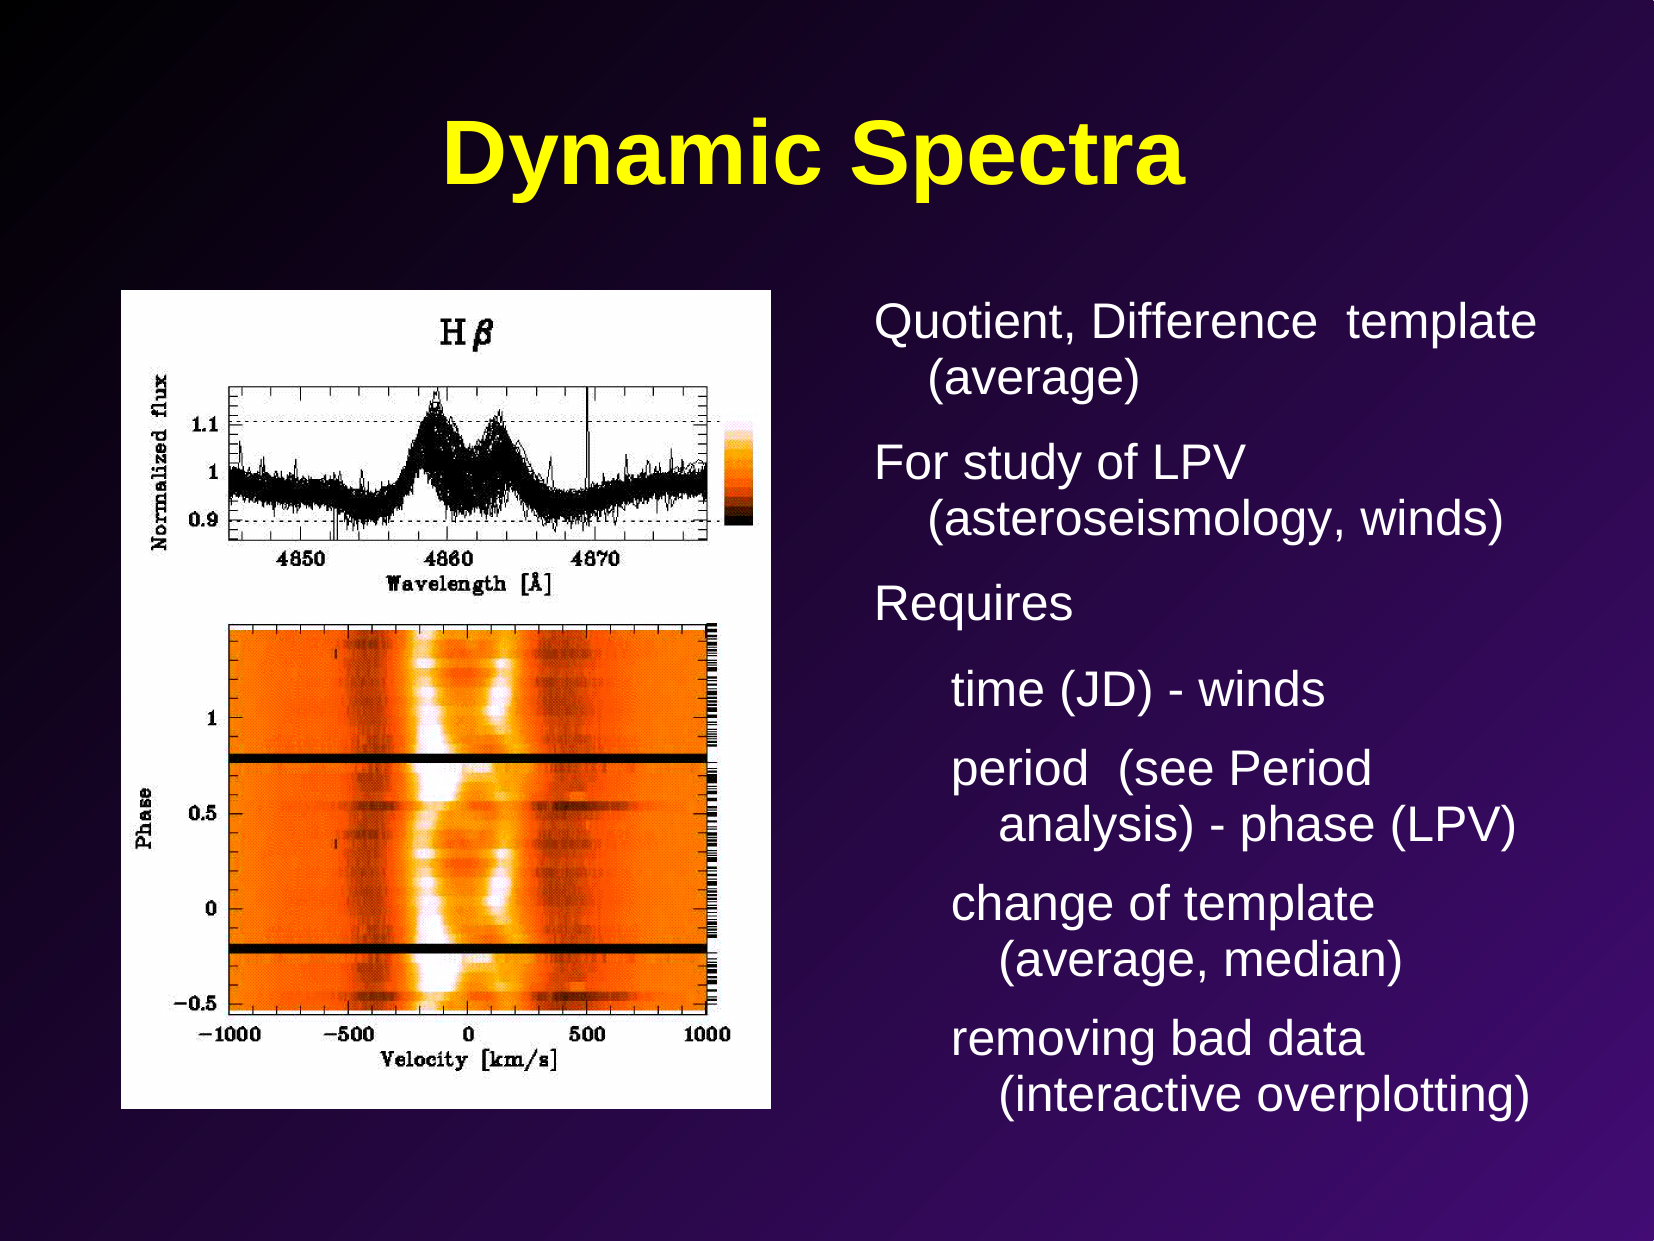

# Dynamic Spectra
Quotient, Difference template (average)
For study of LPV (asteroseismology, winds)
Requires
time (JD) - winds
period (see Period analysis) - phase (LPV)
change of template (average, median)
removing bad data (interactive overplotting)